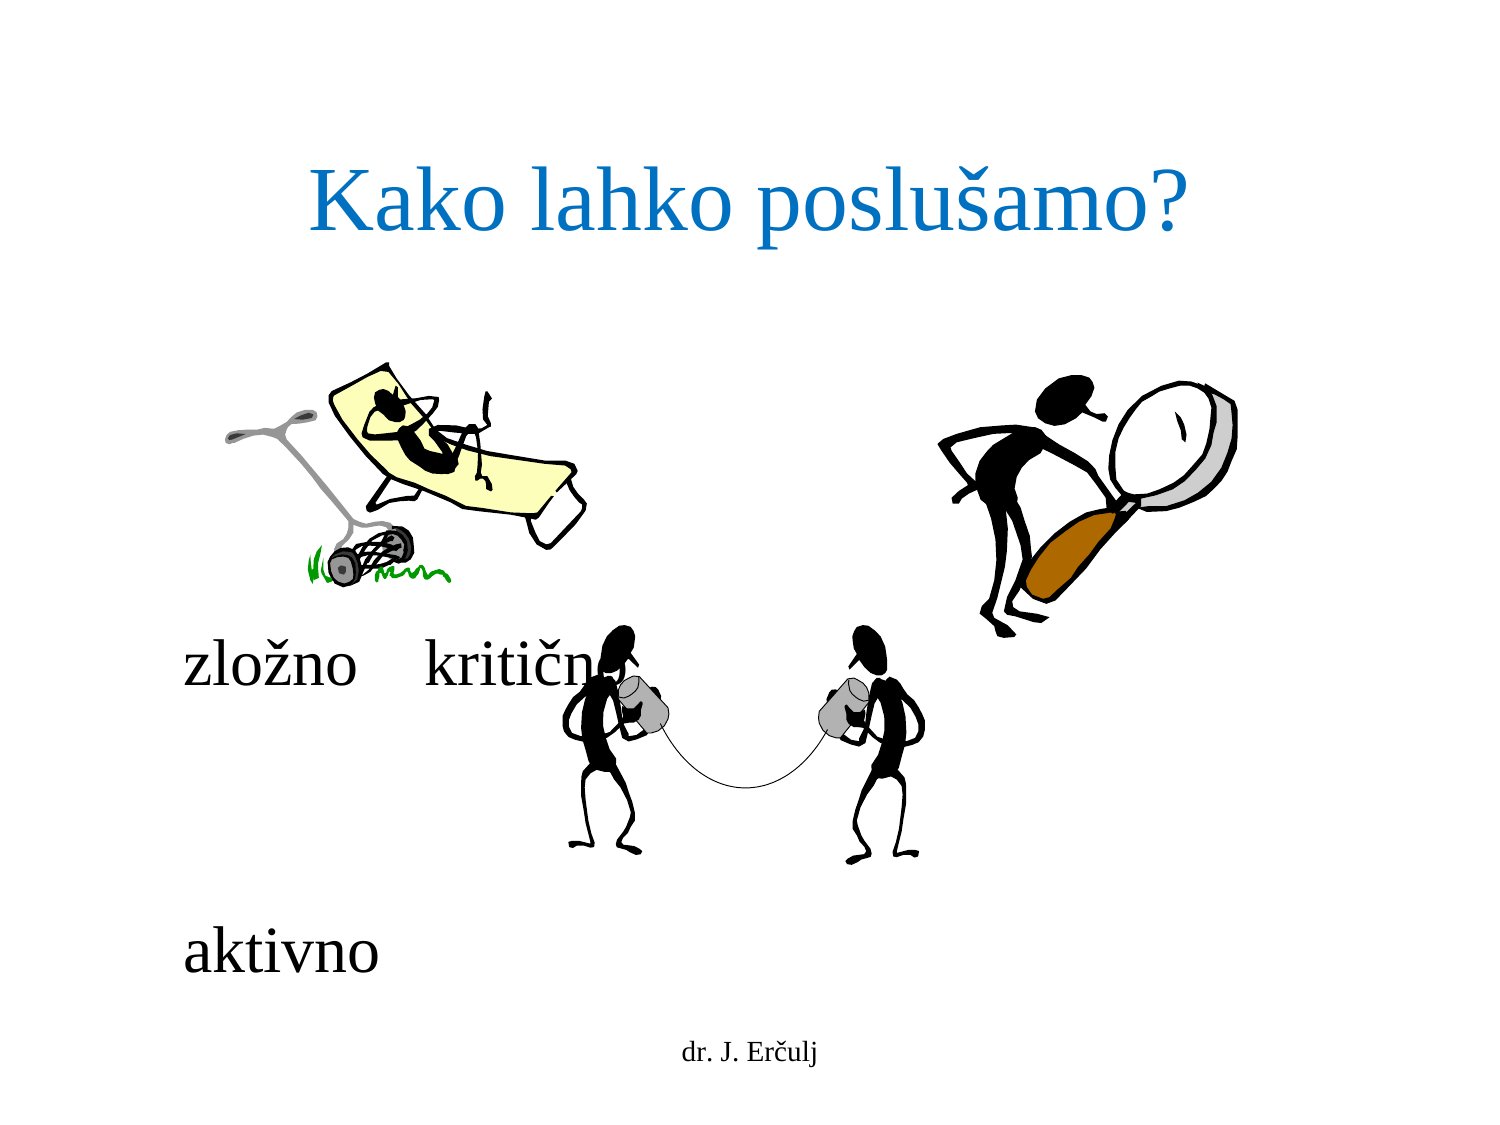

# Kako lahko poslušamo?
	zložno				kritično
				aktivno
dr. J. Erčulj